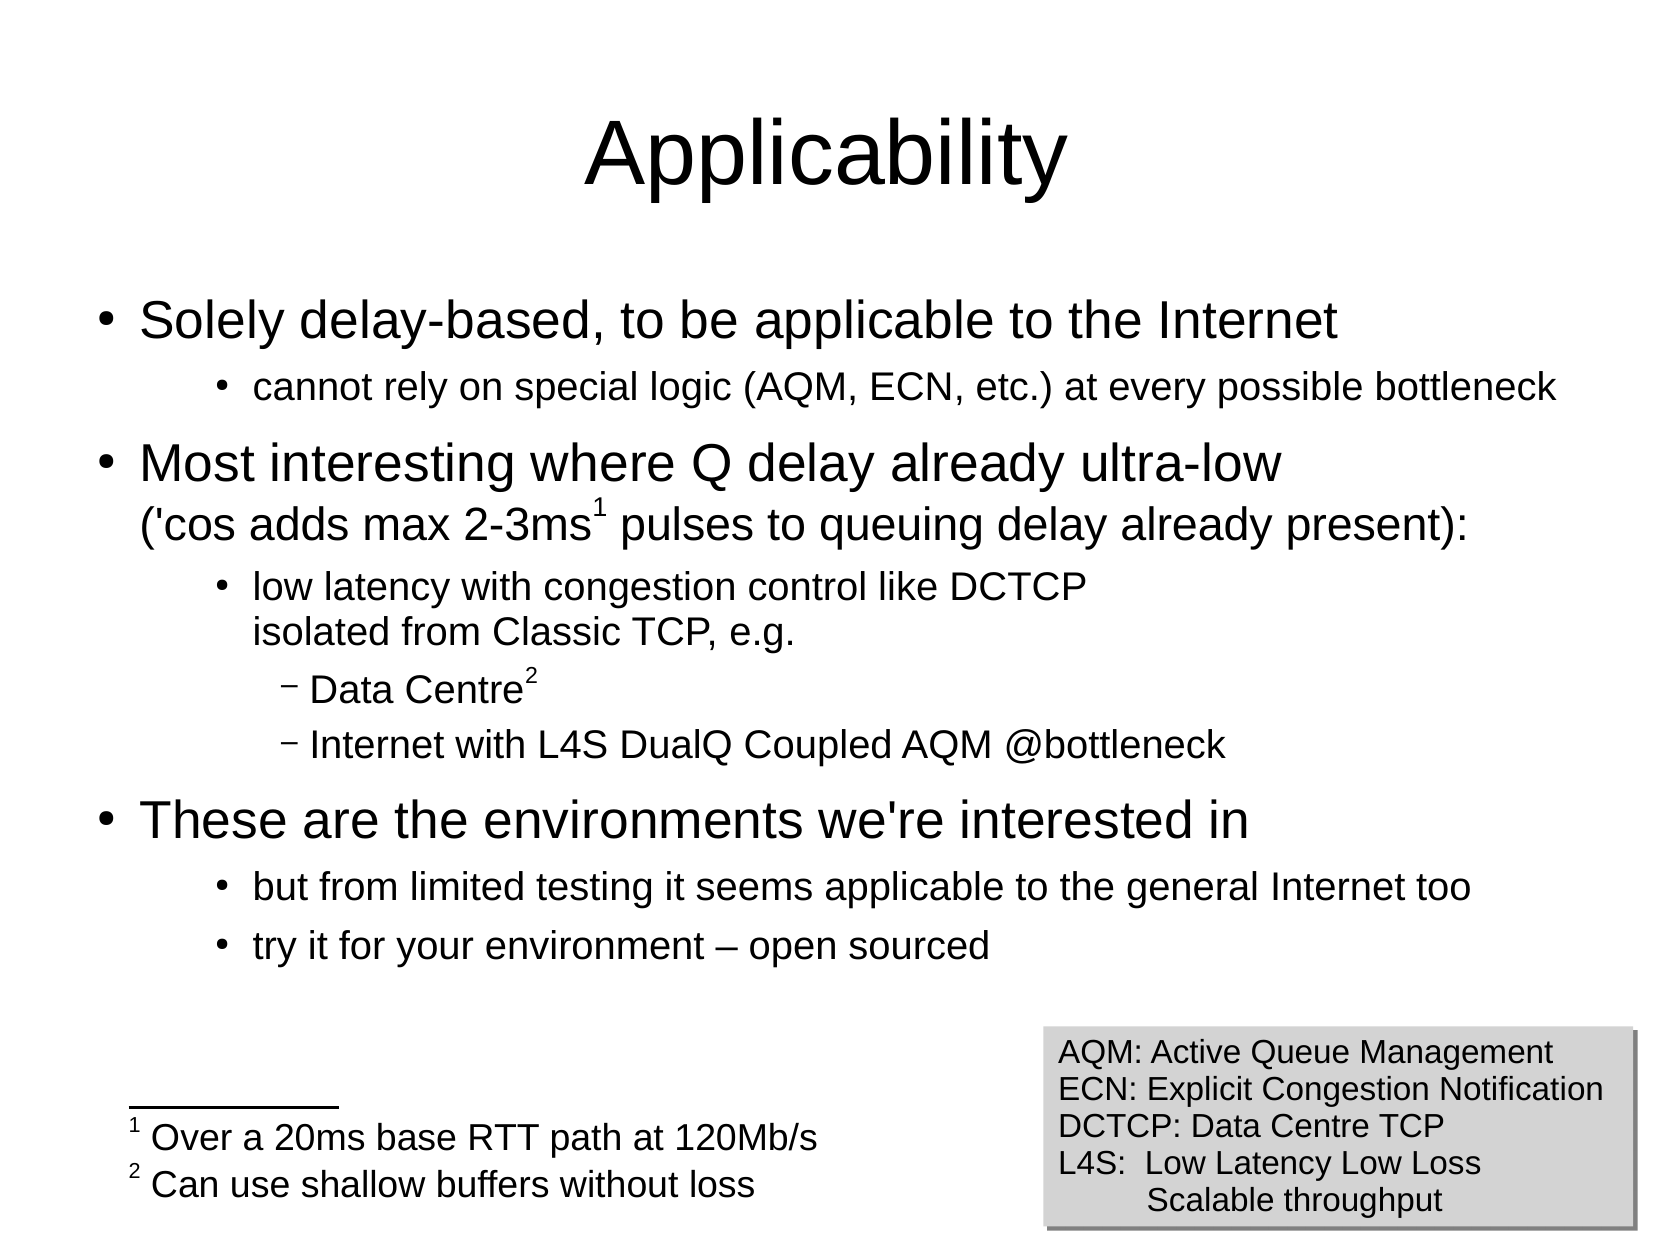

# Applicability
Solely delay-based, to be applicable to the Internet
cannot rely on special logic (AQM, ECN, etc.) at every possible bottleneck
Most interesting where Q delay already ultra-low
('cos adds max 2-3ms1 pulses to queuing delay already present):
low latency with congestion control like DCTCP
isolated from Classic TCP, e.g.
Data Centre2
Internet with L4S DualQ Coupled AQM @bottleneck
These are the environments we're interested in
but from limited testing it seems applicable to the general Internet too
try it for your environment – open sourced
AQM: Active Queue Management
ECN: Explicit Congestion Notification
DCTCP: Data Centre TCP
L4S: Low Latency Low Loss Scalable throughput
1 Over a 20ms base RTT path at 120Mb/s
2 Can use shallow buffers without loss